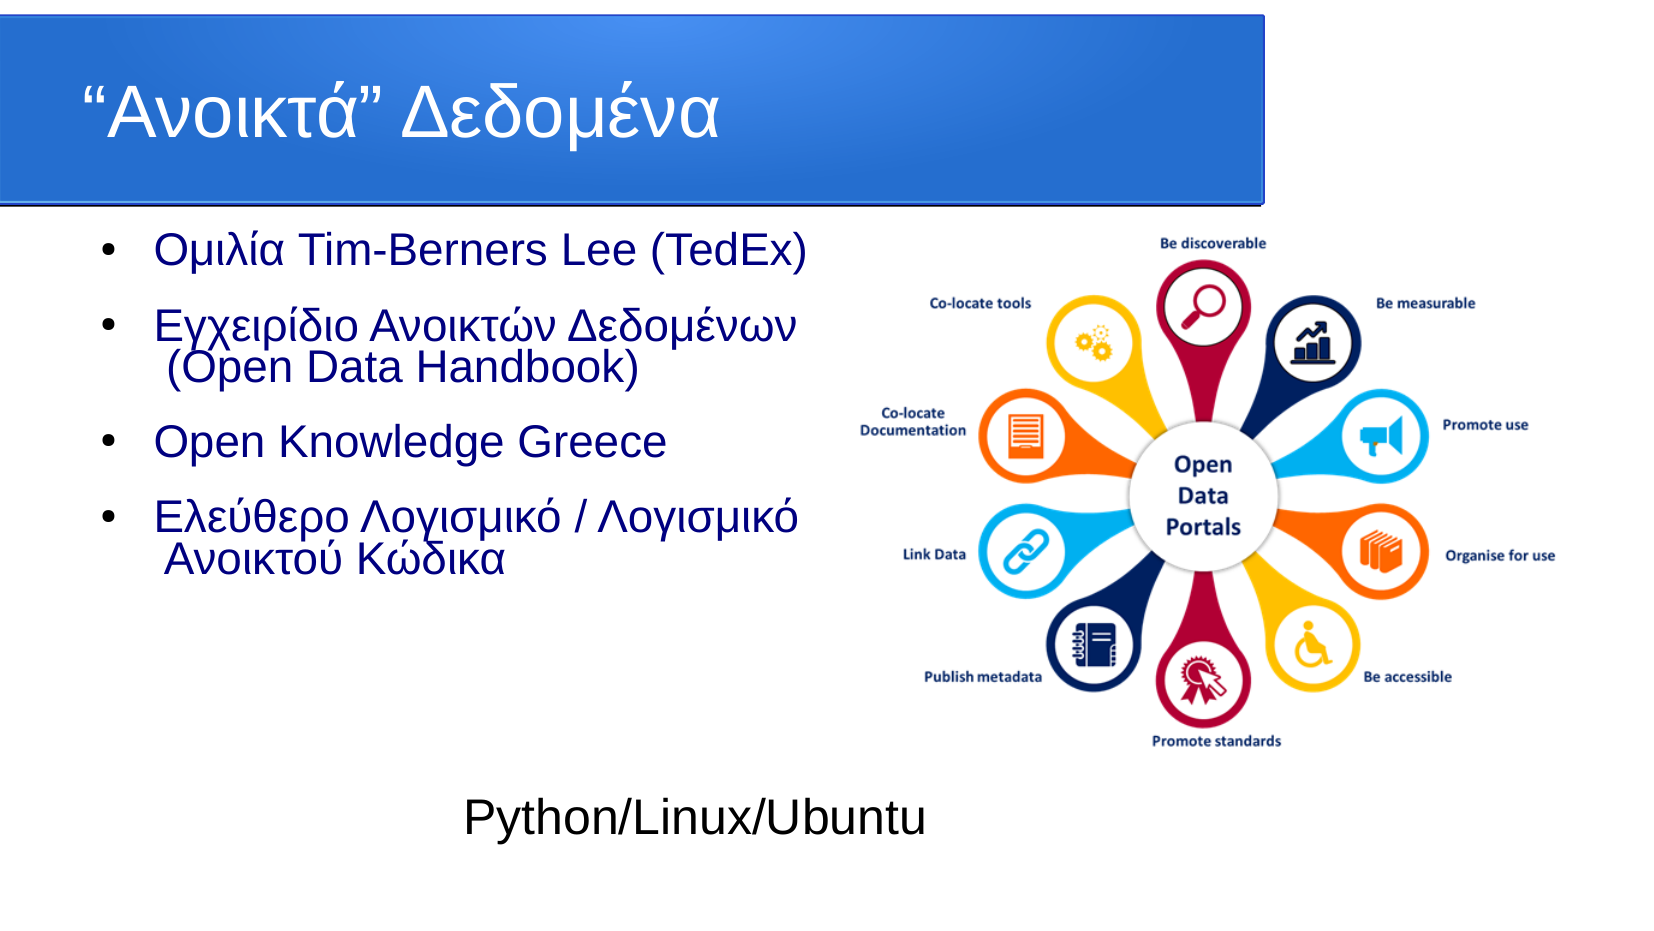

# “Ανοικτά” Δεδομένα
Ομιλία Tim-Berners Lee (TedEx)
Εγχειρίδιο Ανοικτών Δεδομένων (Open Data Handbook)
Open Knowledge Greece
Ελεύθερο Λογισμικό / Λογισμικό Ανοικτού Κώδικα
Python/Linux/Ubuntu